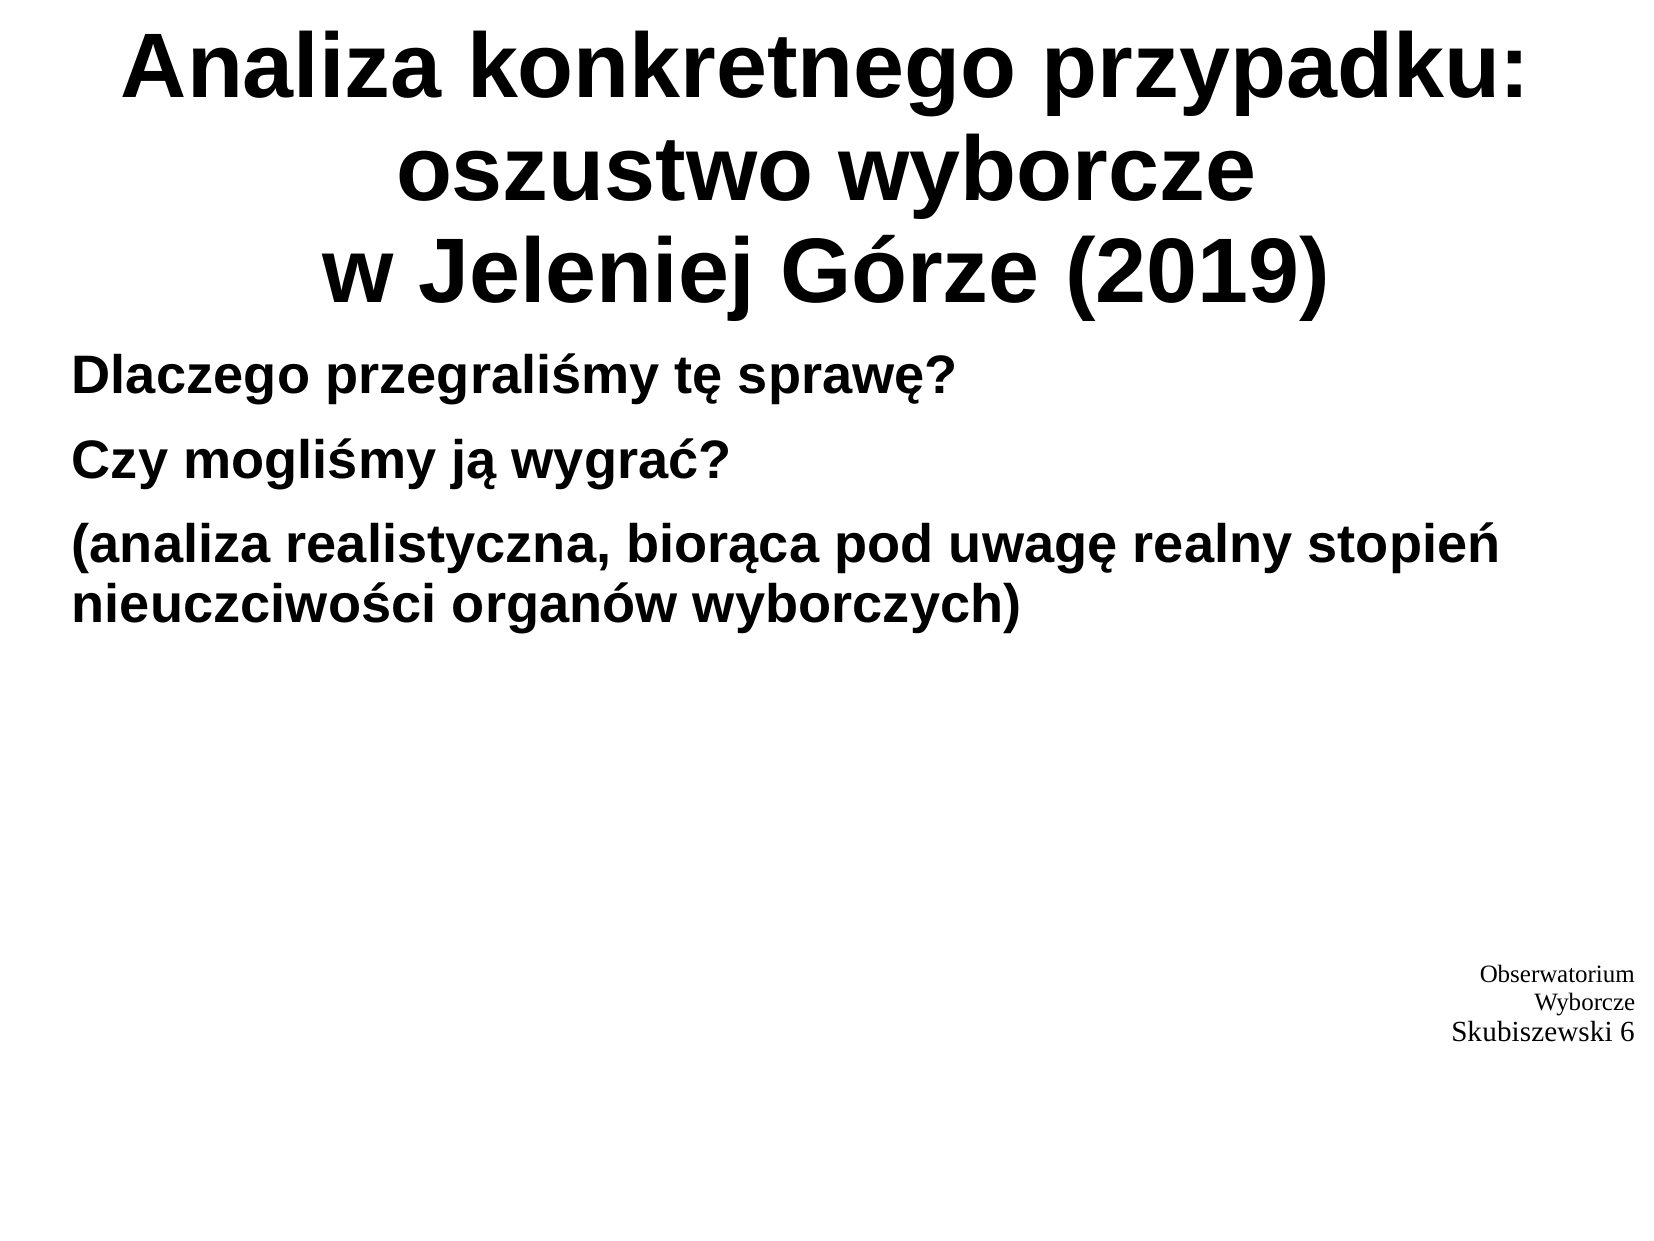

# Analiza konkretnego przypadku: oszustwo wyborcze w Jeleniej Górze (2019)
Dlaczego przegraliśmy tę sprawę?
Czy mogliśmy ją wygrać?
(analiza realistyczna, biorąca pod uwagę realny stopień nieuczciwości organów wyborczych)
6